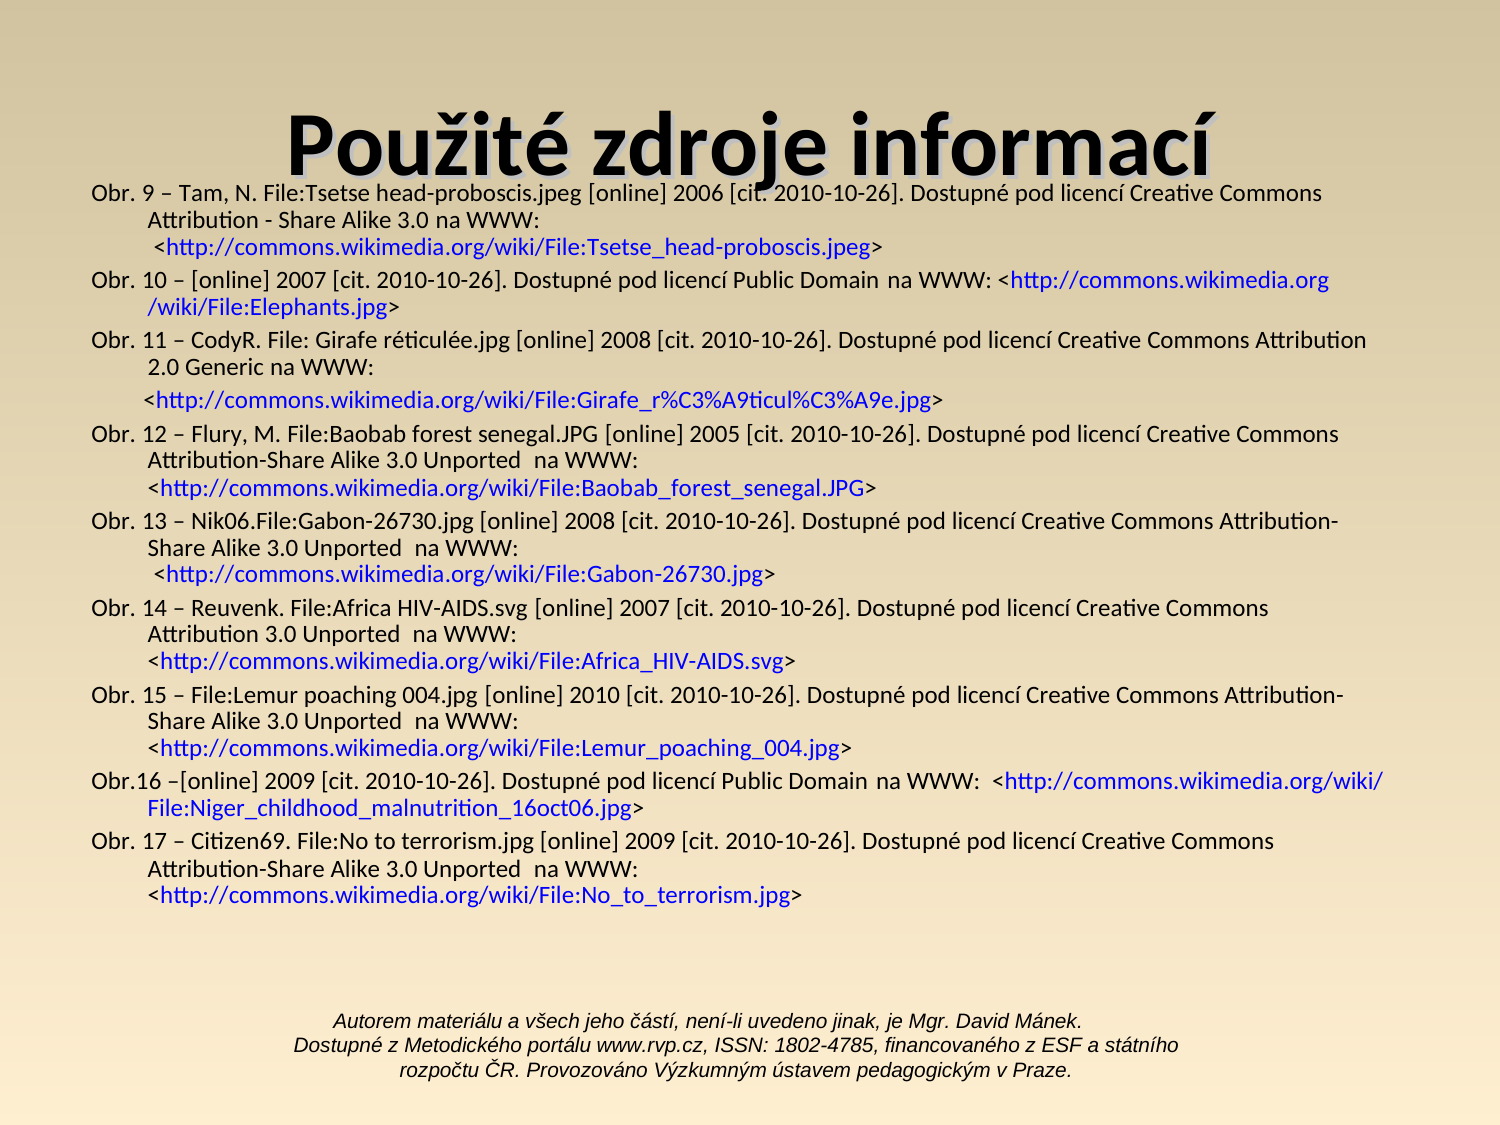

# Použité zdroje informací
Obr. 9 – Tam, N. File:Tsetse head-proboscis.jpeg [online] 2006 [cit. 2010-10-26]. Dostupné pod licencí Creative Commons Attribution - Share Alike 3.0 na WWW:
 <http://commons.wikimedia.org/wiki/File:Tsetse_head-proboscis.jpeg>
Obr. 10 – [online] 2007 [cit. 2010-10-26]. Dostupné pod licencí Public Domain na WWW: <http://commons.wikimedia.org/wiki/File:Elephants.jpg>
Obr. 11 – CodyR. File: Girafe réticulée.jpg [online] 2008 [cit. 2010-10-26]. Dostupné pod licencí Creative Commons Attribution 2.0 Generic na WWW:
 <http://commons.wikimedia.org/wiki/File:Girafe_r%C3%A9ticul%C3%A9e.jpg>
Obr. 12 – Flury, M. File:Baobab forest senegal.JPG [online] 2005 [cit. 2010-10-26]. Dostupné pod licencí Creative Commons Attribution-Share Alike 3.0 Unported na WWW:
<http://commons.wikimedia.org/wiki/File:Baobab_forest_senegal.JPG>
Obr. 13 – Nik06.File:Gabon-26730.jpg [online] 2008 [cit. 2010-10-26]. Dostupné pod licencí Creative Commons Attribution-Share Alike 3.0 Unported na WWW:
 <http://commons.wikimedia.org/wiki/File:Gabon-26730.jpg>
Obr. 14 – Reuvenk. File:Africa HIV-AIDS.svg [online] 2007 [cit. 2010-10-26]. Dostupné pod licencí Creative Commons Attribution 3.0 Unported na WWW:
<http://commons.wikimedia.org/wiki/File:Africa_HIV-AIDS.svg>
Obr. 15 – File:Lemur poaching 004.jpg [online] 2010 [cit. 2010-10-26]. Dostupné pod licencí Creative Commons Attribution-Share Alike 3.0 Unported na WWW:
<http://commons.wikimedia.org/wiki/File:Lemur_poaching_004.jpg>
Obr.16 –[online] 2009 [cit. 2010-10-26]. Dostupné pod licencí Public Domain na WWW: <http://commons.wikimedia.org/wiki/File:Niger_childhood_malnutrition_16oct06.jpg>
Obr. 17 – Citizen69. File:No to terrorism.jpg [online] 2009 [cit. 2010-10-26]. Dostupné pod licencí Creative Commons Attribution-Share Alike 3.0 Unported na WWW:
<http://commons.wikimedia.org/wiki/File:No_to_terrorism.jpg>
Autorem materiálu a všech jeho částí, není-li uvedeno jinak, je Mgr. David Mánek.
Dostupné z Metodického portálu www.rvp.cz, ISSN: 1802-4785, financovaného z ESF a státního rozpočtu ČR. Provozováno Výzkumným ústavem pedagogickým v Praze.